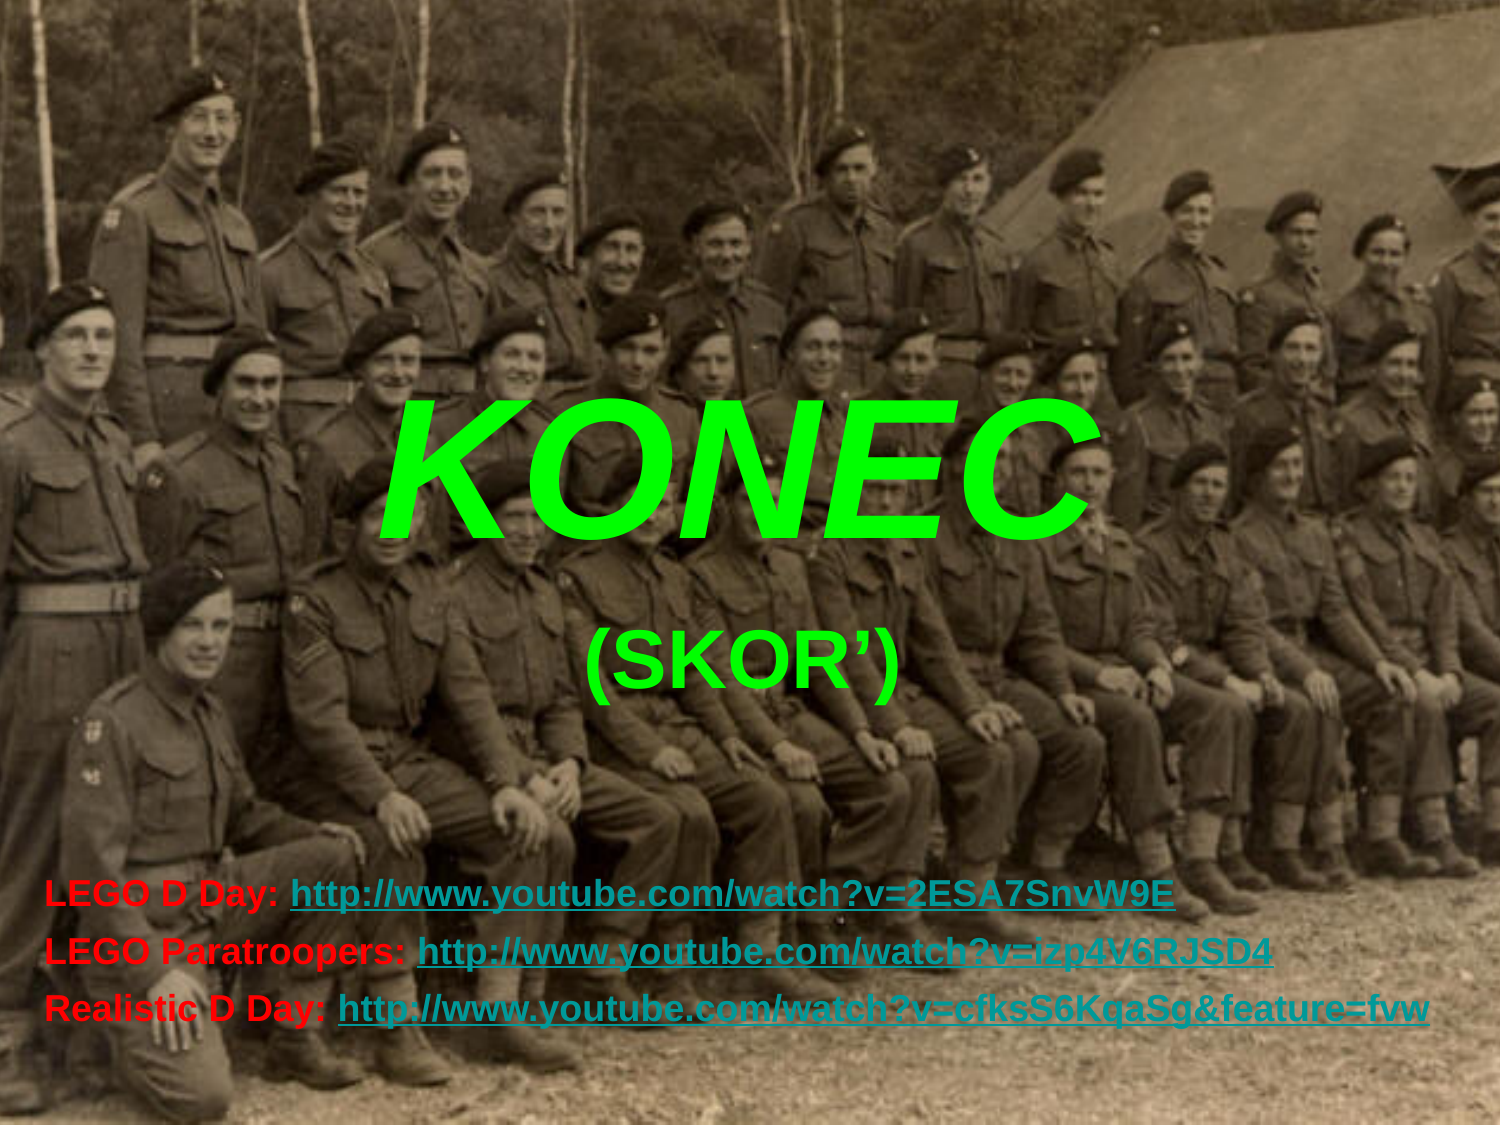

# KONEC
(SKOR’)
LEGO D Day: http://www.youtube.com/watch?v=2ESA7SnvW9E
LEGO Paratroopers: http://www.youtube.com/watch?v=izp4V6RJSD4
Realistic D Day: http://www.youtube.com/watch?v=cfksS6KqaSg&feature=fvw